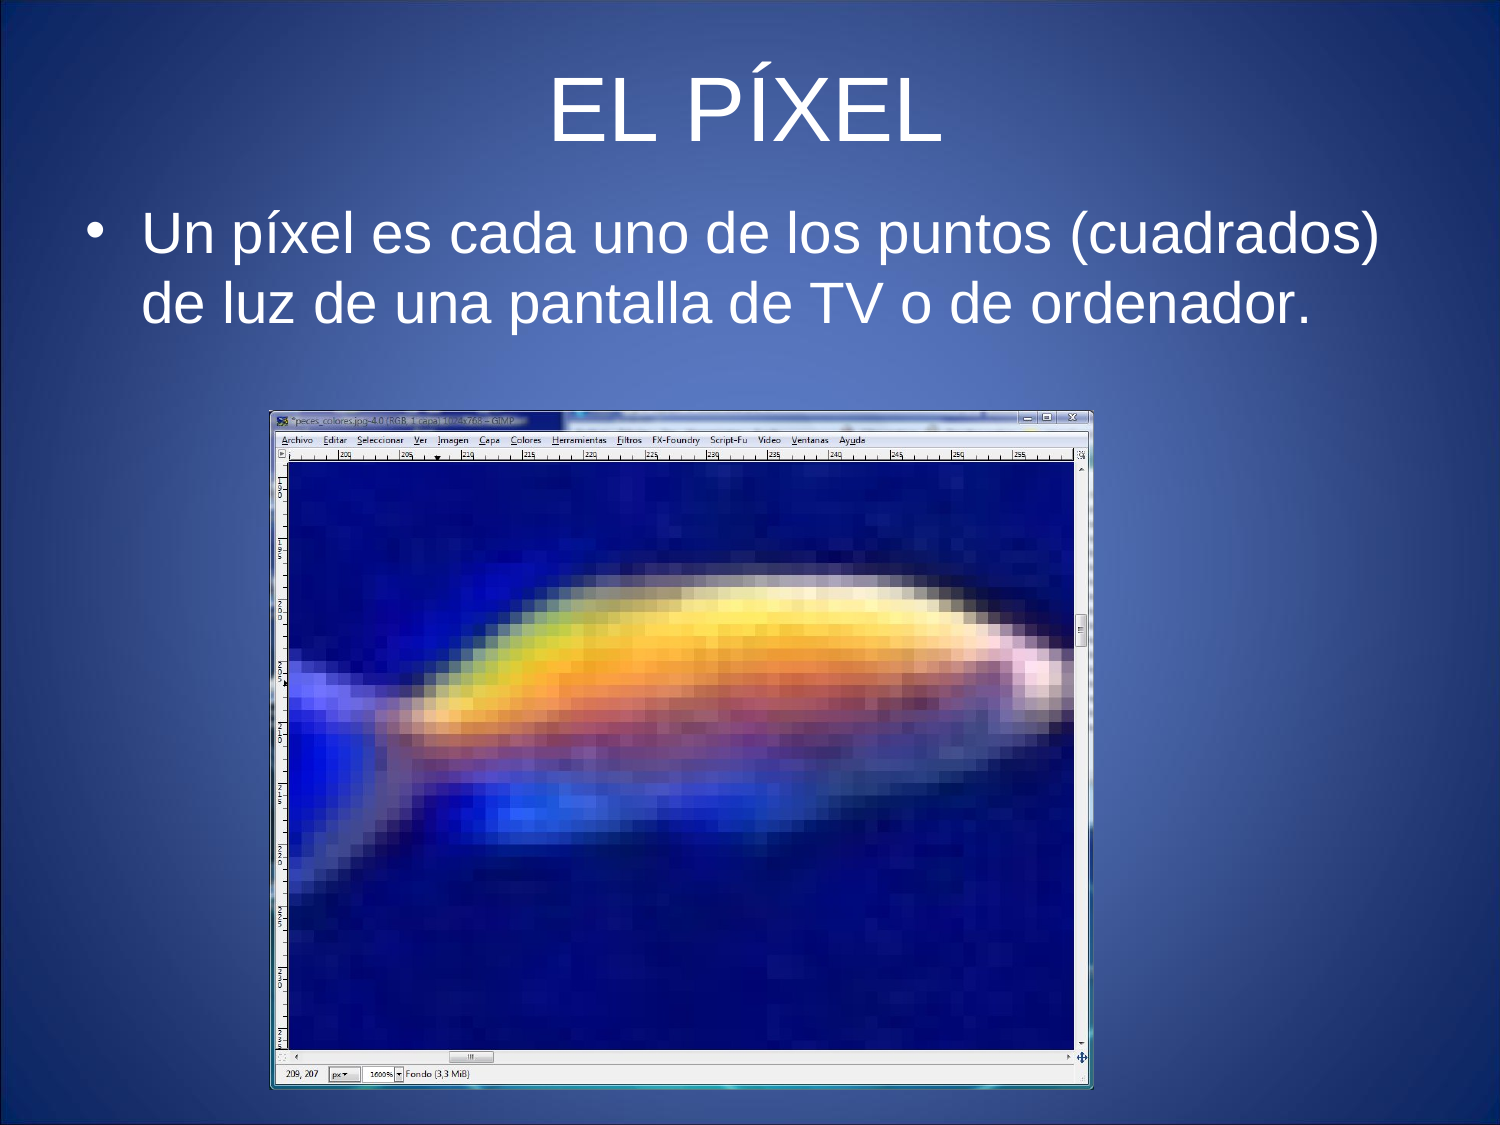

# EL PÍXEL
Un píxel es cada uno de los puntos (cuadrados) de luz de una pantalla de TV o de ordenador.